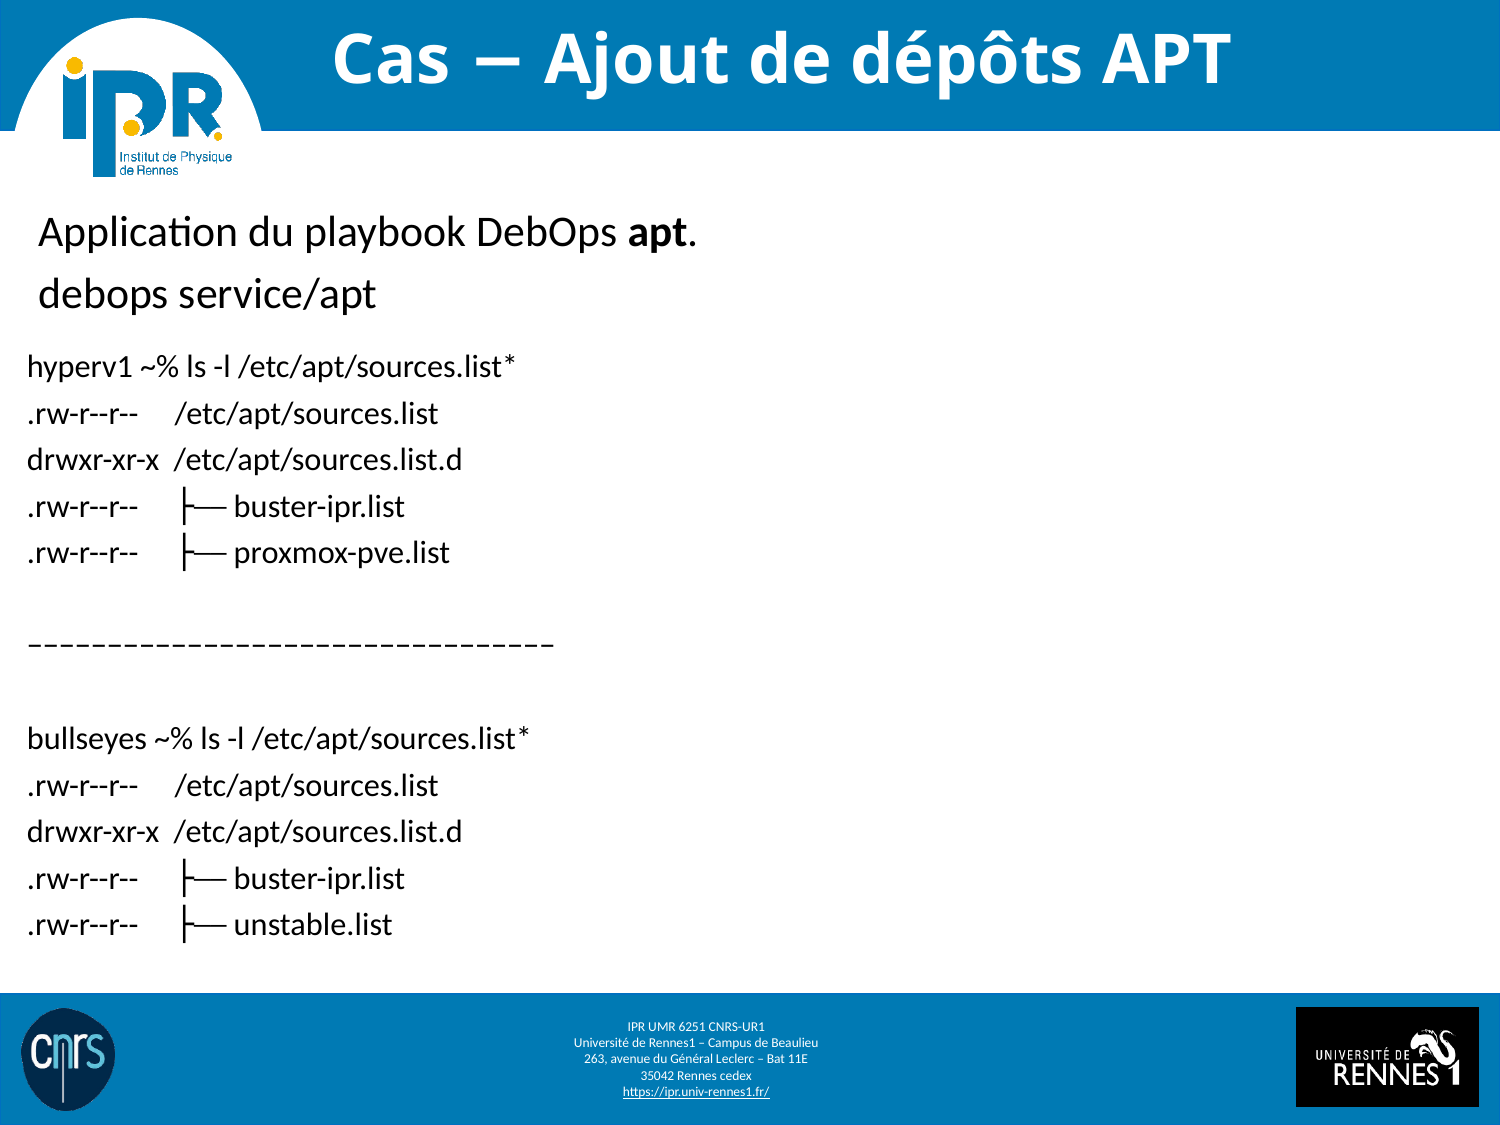

# Cas − Ajout de dépôts APT
Application du playbook DebOps apt.
debops service/apt
hyperv1 ~% ls -l /etc/apt/sources.list*
.rw-r--r-- /etc/apt/sources.list
drwxr-xr-x /etc/apt/sources.list.d
.rw-r--r-- ├── buster-ipr.list
.rw-r--r-- ├── proxmox-pve.list
−−−−−−−−−−−−−−−−−−−−−−−−−−−−−−−−−
bullseyes ~% ls -l /etc/apt/sources.list*
.rw-r--r-- /etc/apt/sources.list
drwxr-xr-x /etc/apt/sources.list.d
.rw-r--r-- ├── buster-ipr.list
.rw-r--r-- ├── unstable.list